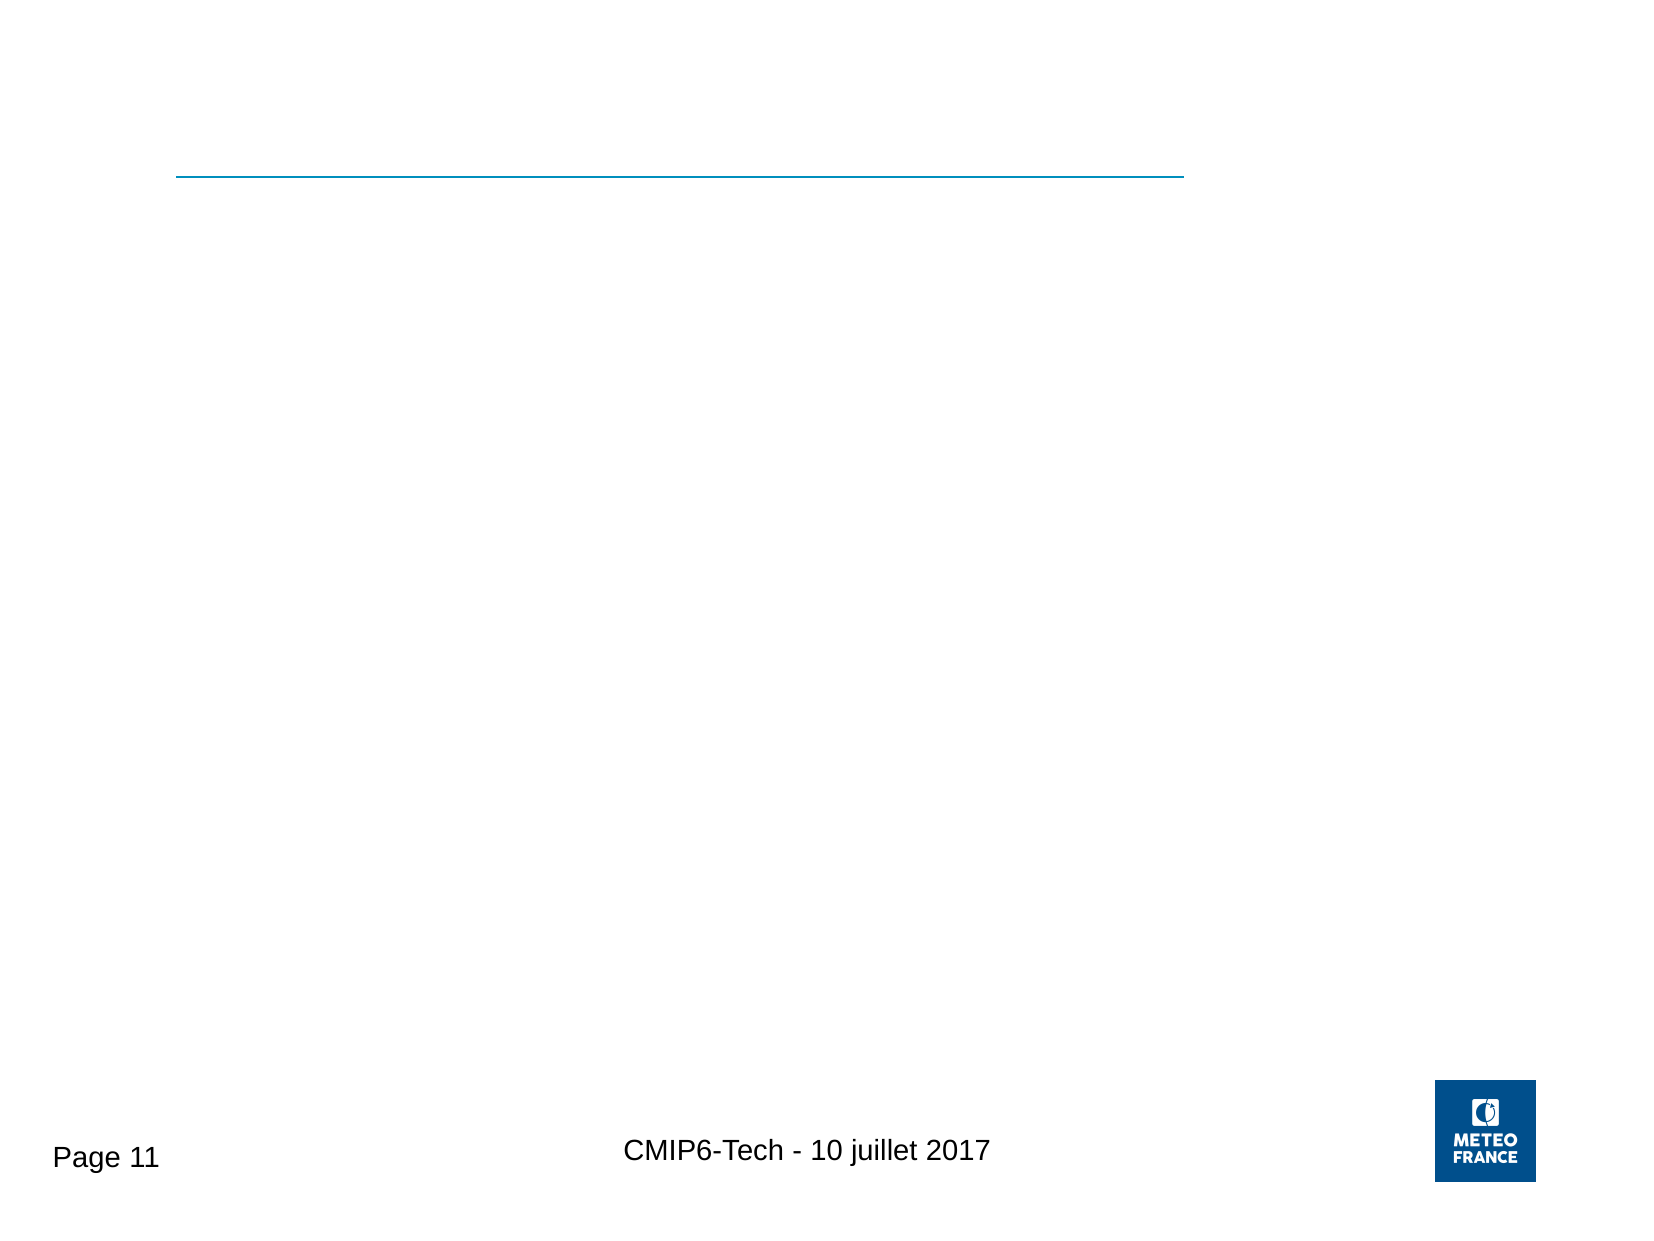

#
CMIP6-Tech - 10 juillet 2017
11